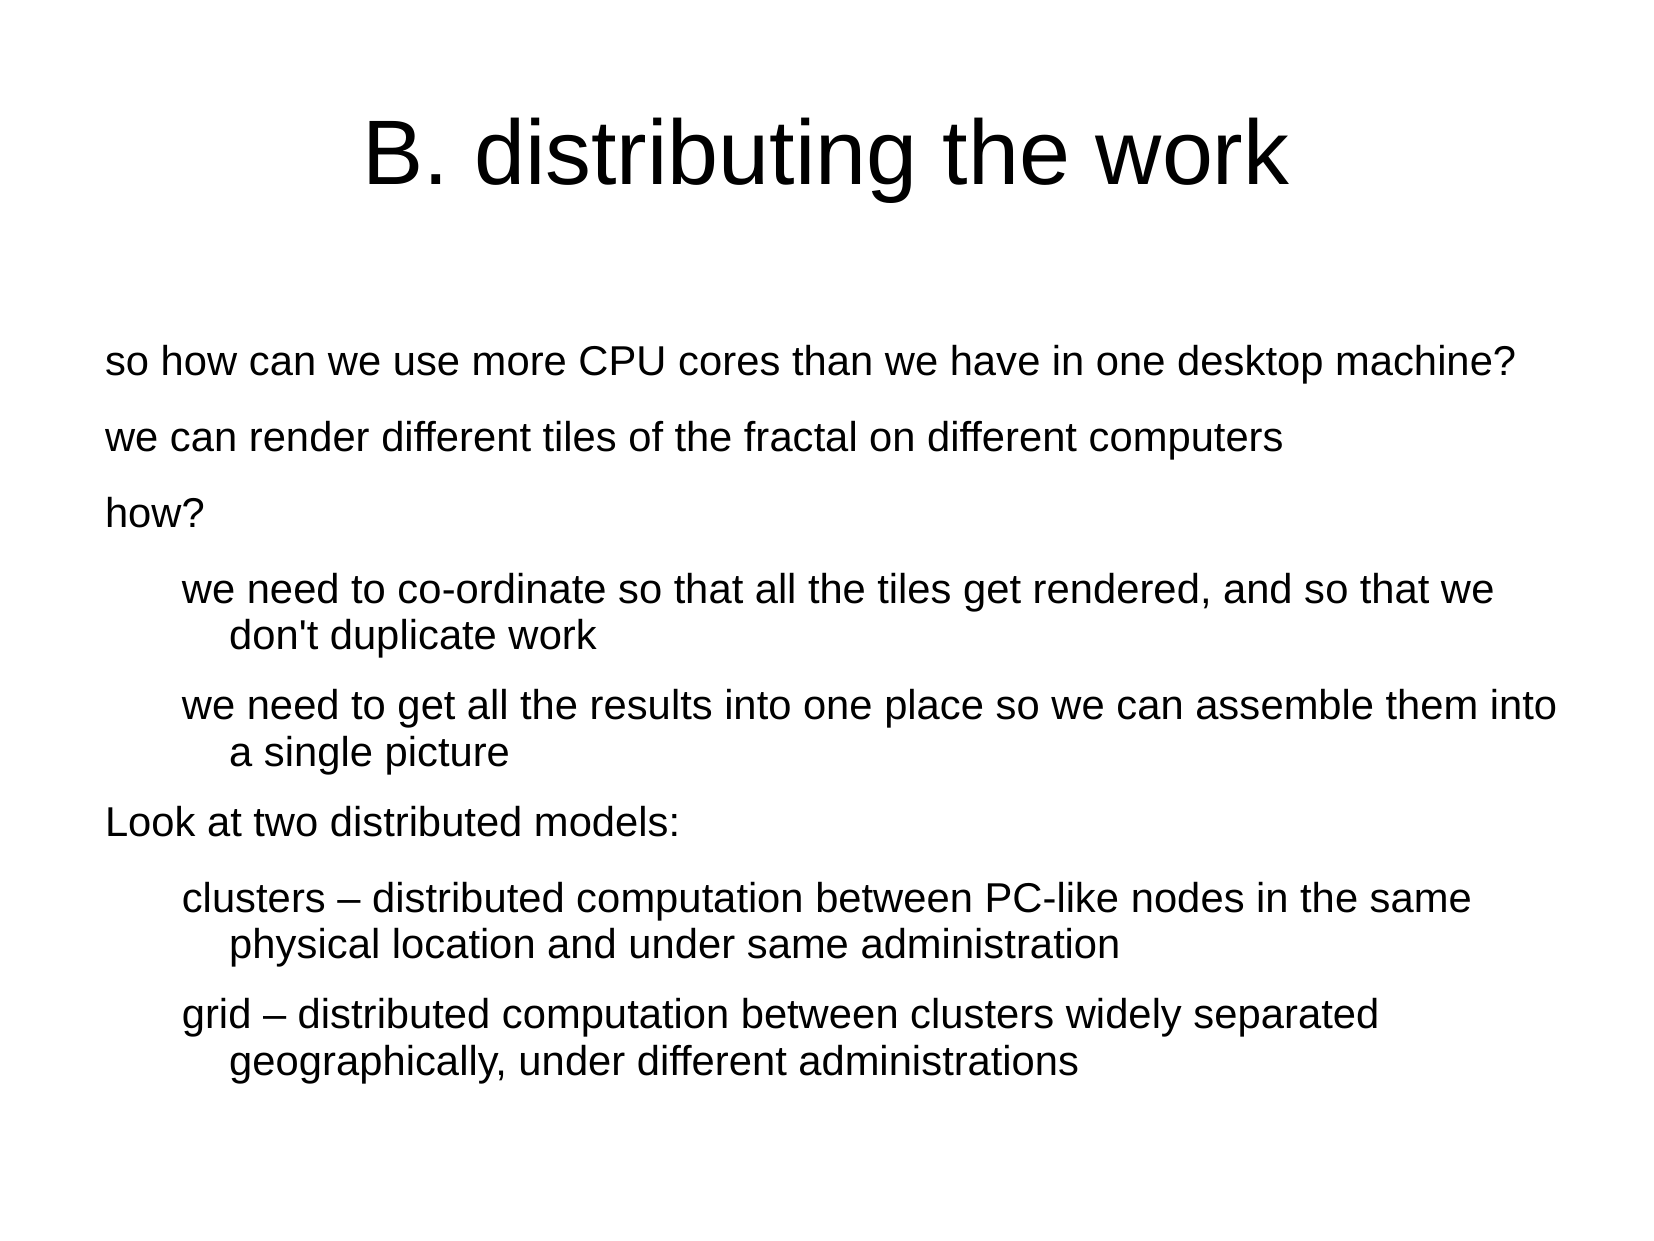

# B. distributing the work
so how can we use more CPU cores than we have in one desktop machine?
we can render different tiles of the fractal on different computers
how?
we need to co-ordinate so that all the tiles get rendered, and so that we don't duplicate work
we need to get all the results into one place so we can assemble them into a single picture
Look at two distributed models:
clusters – distributed computation between PC-like nodes in the same physical location and under same administration
grid – distributed computation between clusters widely separated geographically, under different administrations